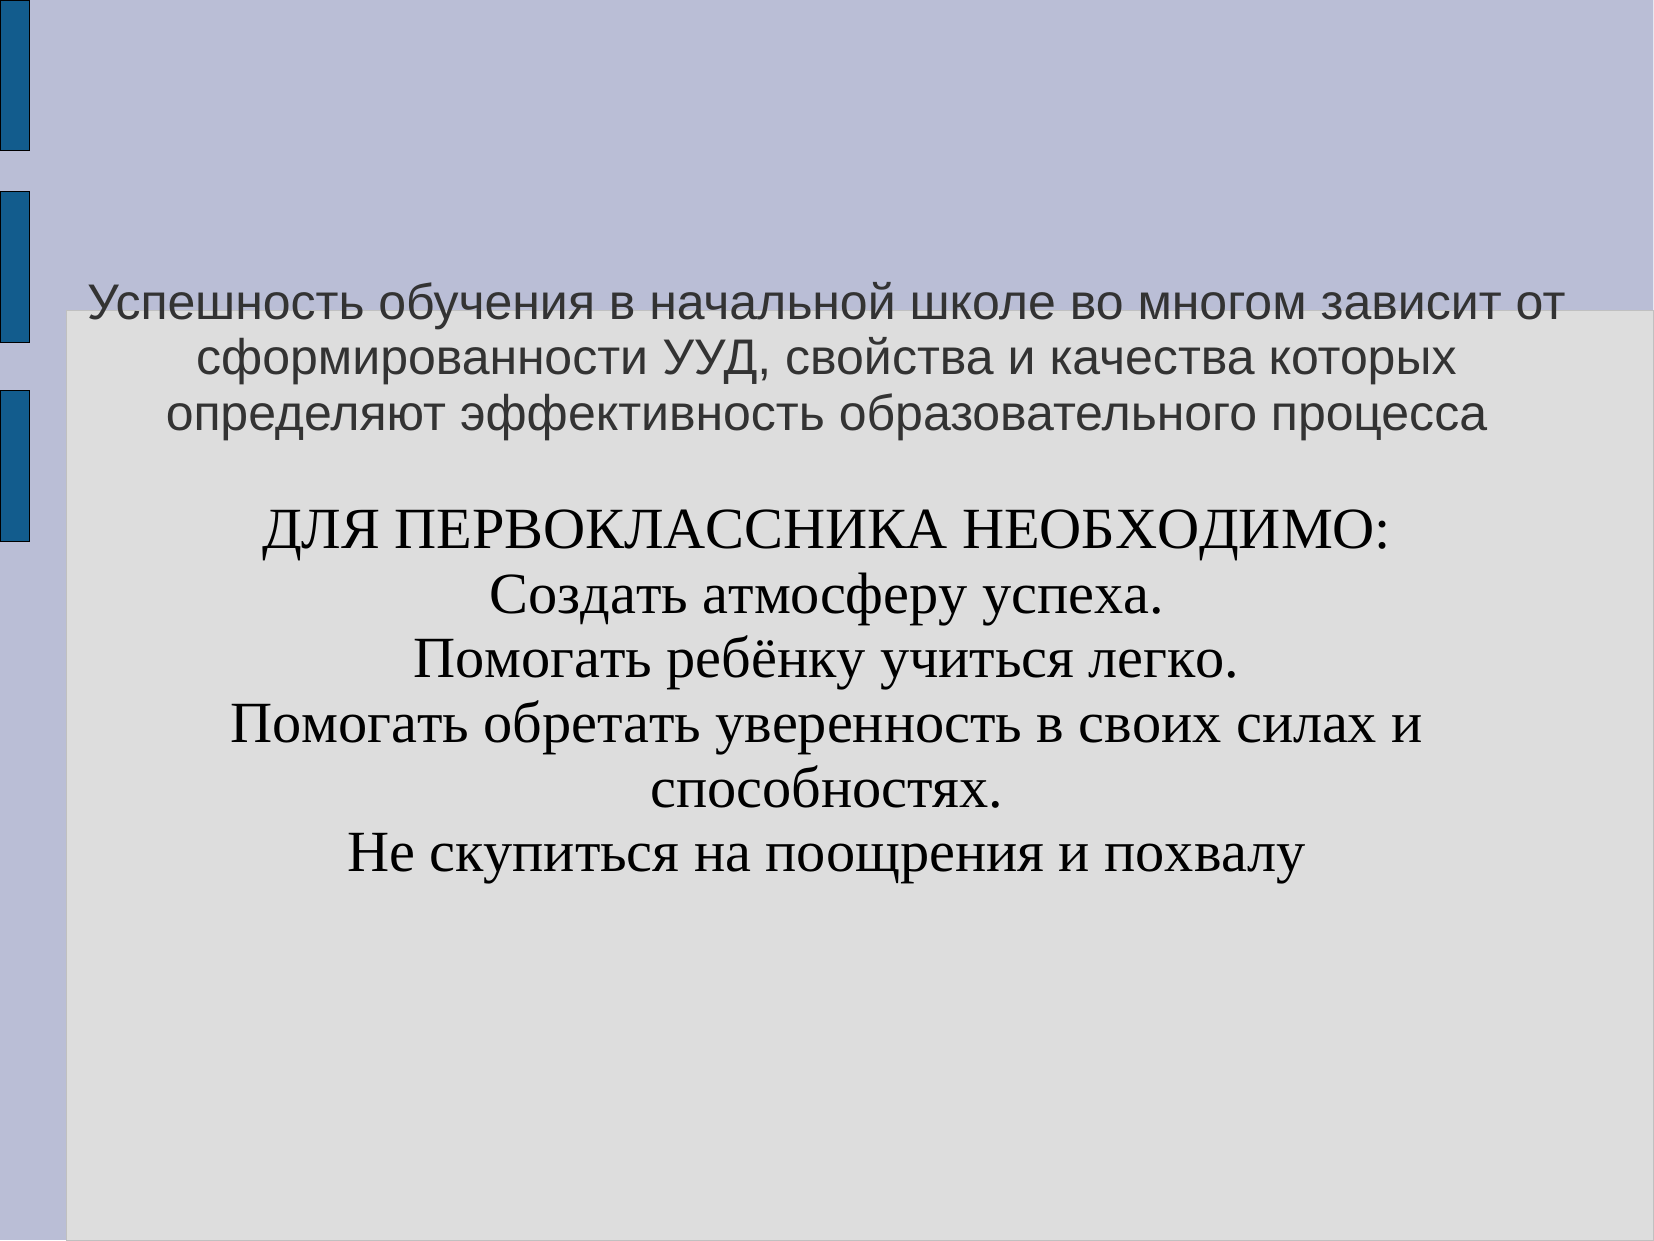

# Успешность обучения в начальной школе во многом зависит от сформированности УУД, свойства и качества которых определяют эффективность образовательного процесса
ДЛЯ ПЕРВОКЛАССНИКА НЕОБХОДИМО:
Создать атмосферу успеха.
Помогать ребёнку учиться легко.
Помогать обретать уверенность в своих силах и способностях.
Не скупиться на поощрения и похвалу